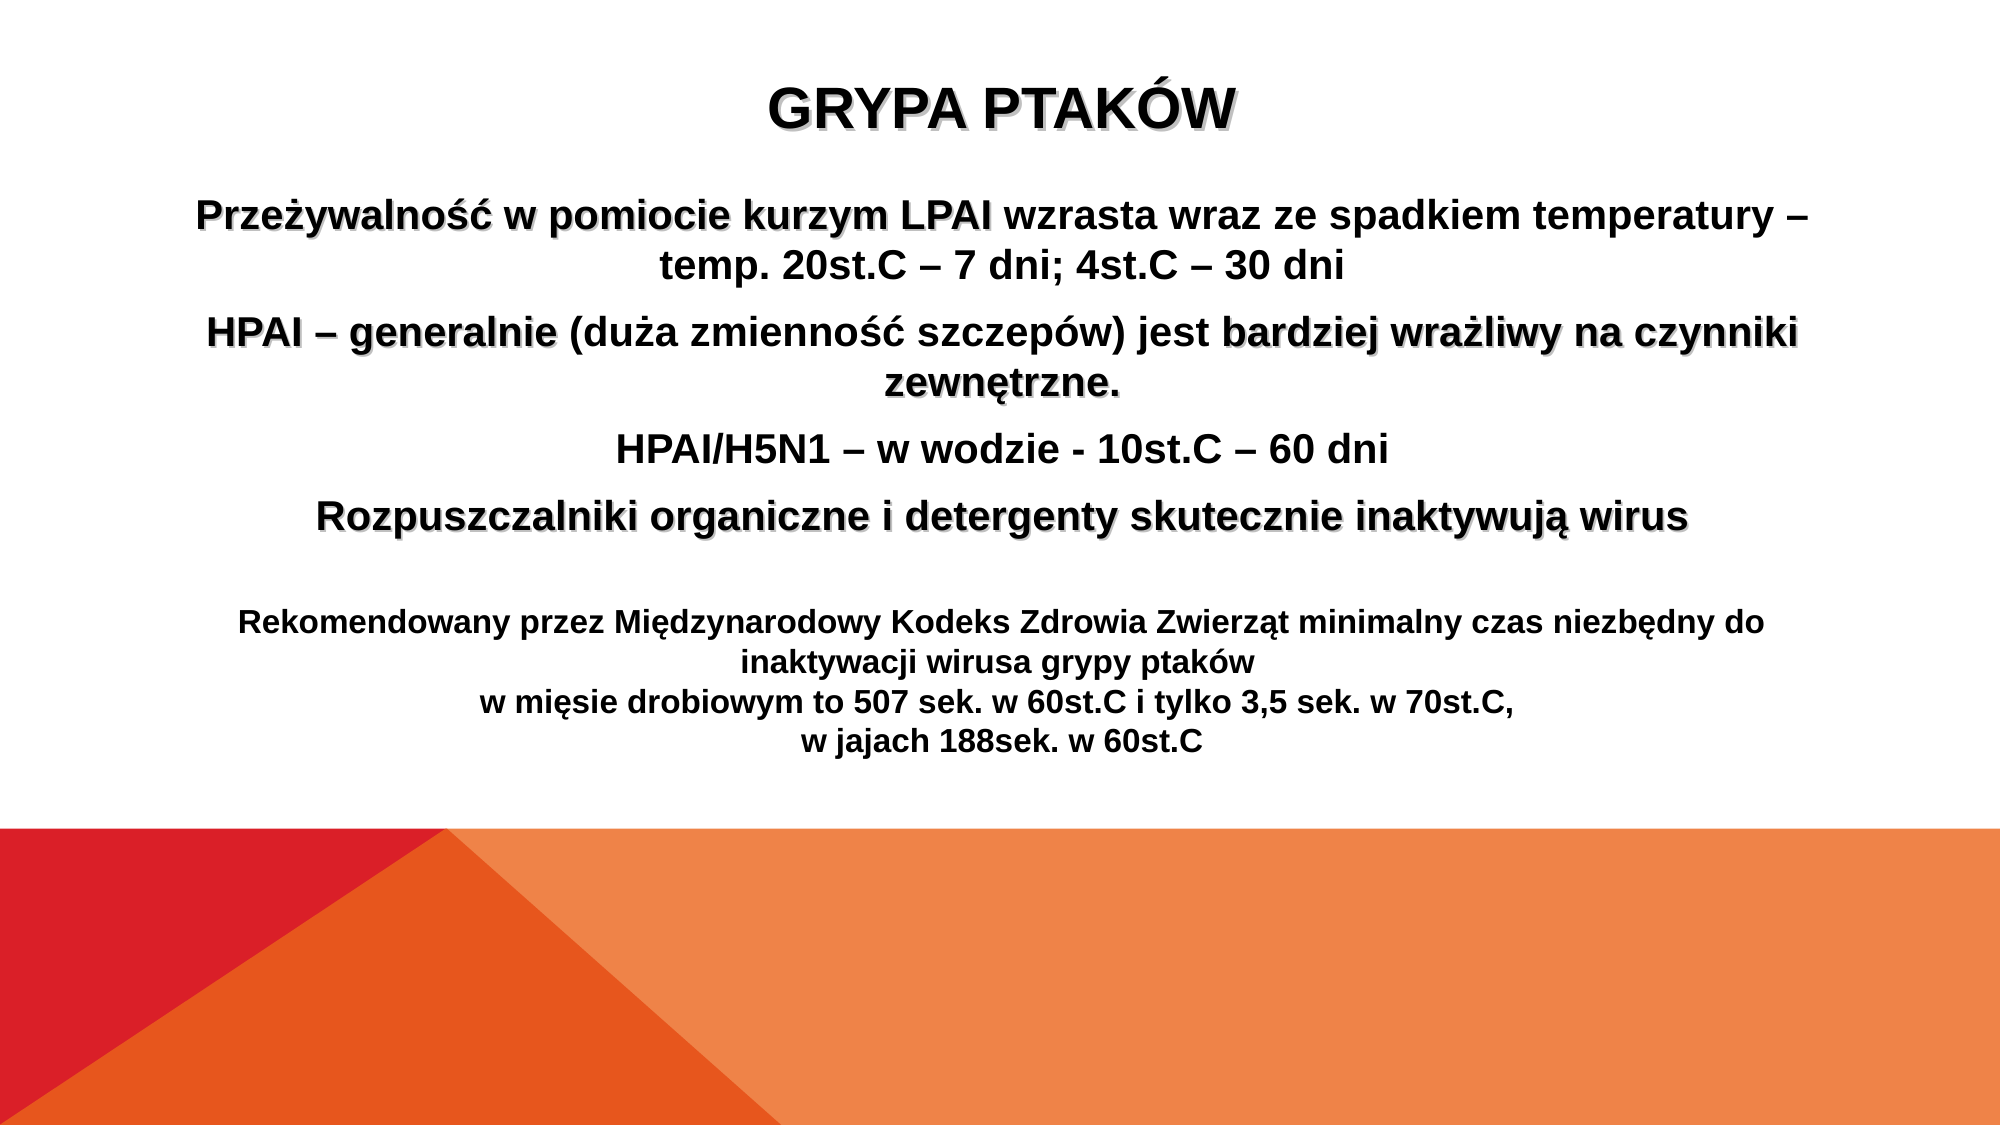

# GRYPA PTAKÓW
Przeżywalność w pomiocie kurzym LPAI wzrasta wraz ze spadkiem temperatury – temp. 20st.C – 7 dni; 4st.C – 30 dni
HPAI – generalnie (duża zmienność szczepów) jest bardziej wrażliwy na czynniki zewnętrzne.
HPAI/H5N1 – w wodzie - 10st.C – 60 dni
Rozpuszczalniki organiczne i detergenty skutecznie inaktywują wirus
Rekomendowany przez Międzynarodowy Kodeks Zdrowia Zwierząt minimalny czas niezbędny do inaktywacji wirusa grypy ptaków
w mięsie drobiowym to 507 sek. w 60st.C i tylko 3,5 sek. w 70st.C,
w jajach 188sek. w 60st.C